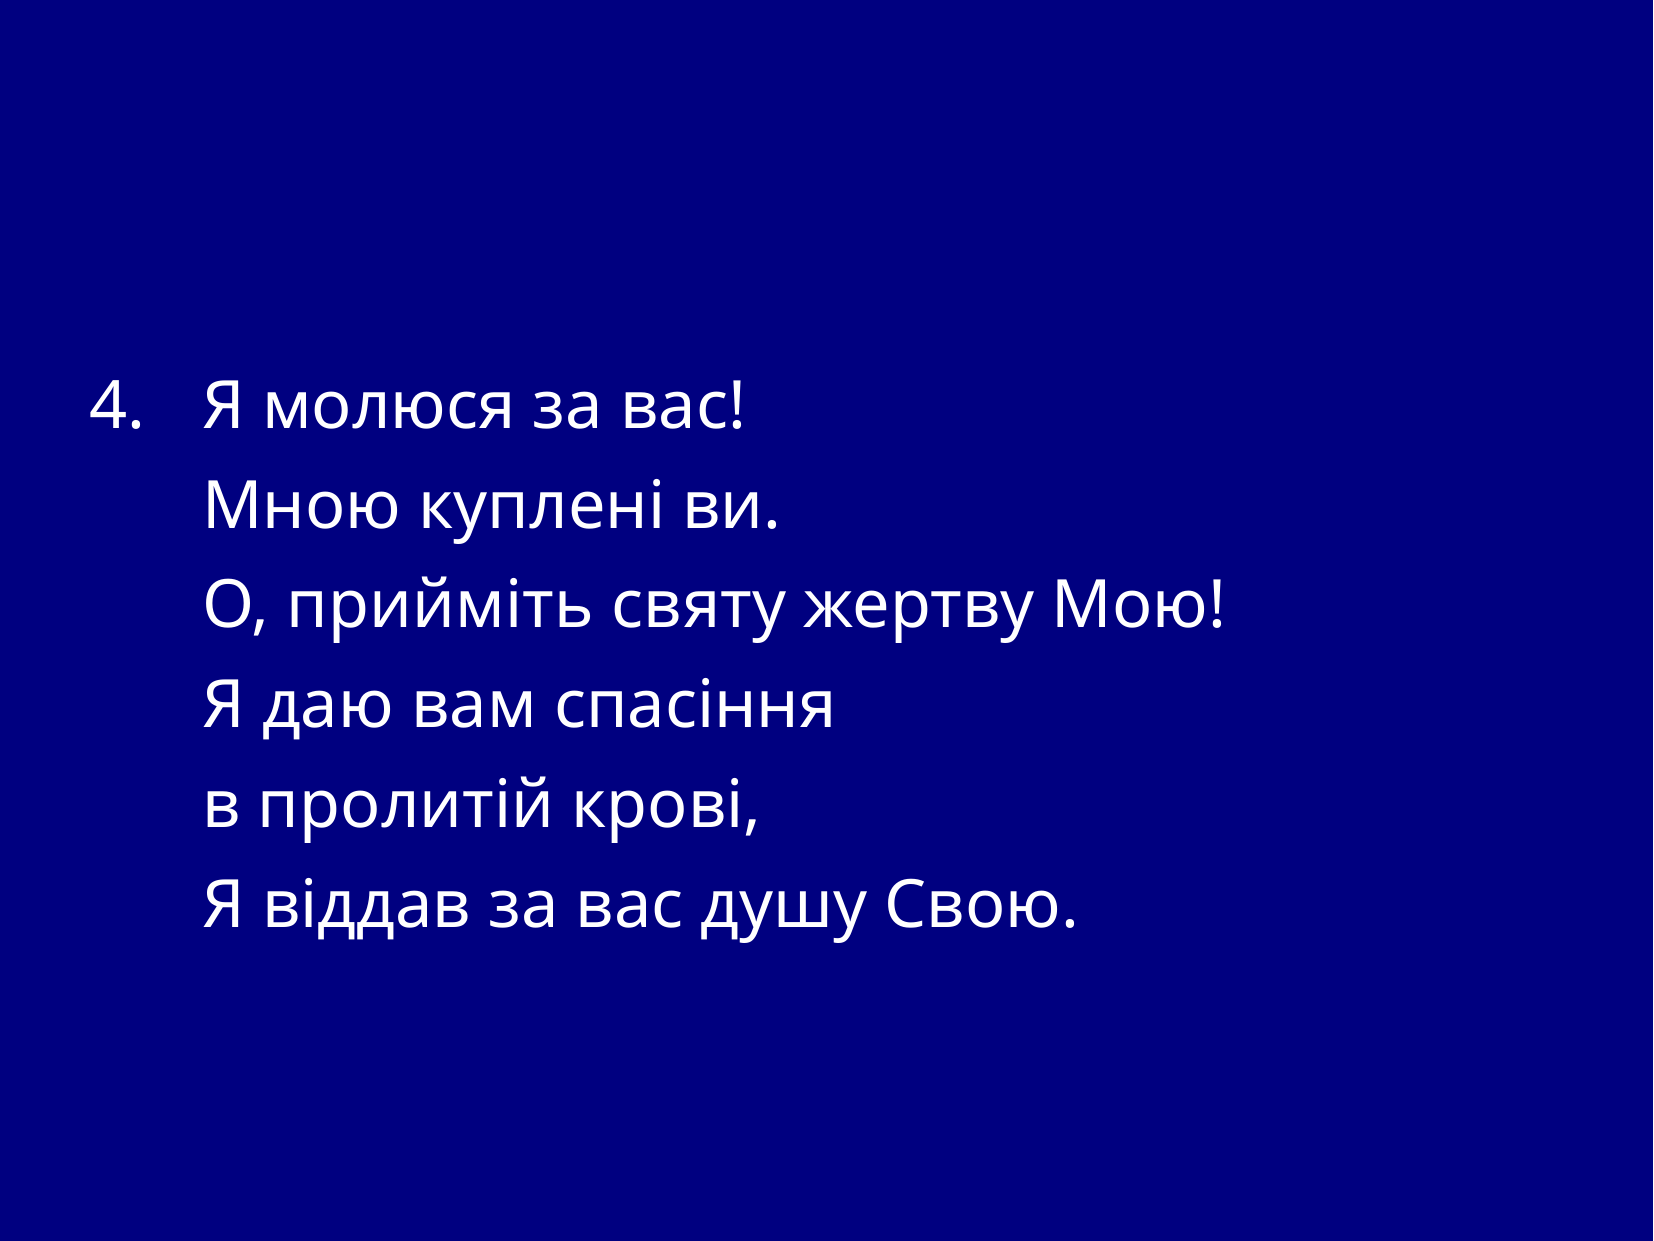

4.	Я молюся за вас!
	Мною куплені ви.
	О, прийміть святу жертву Мою!
	Я даю вам спасіння
	в пролитій крові,
	Я віддав за вас душу Свою.